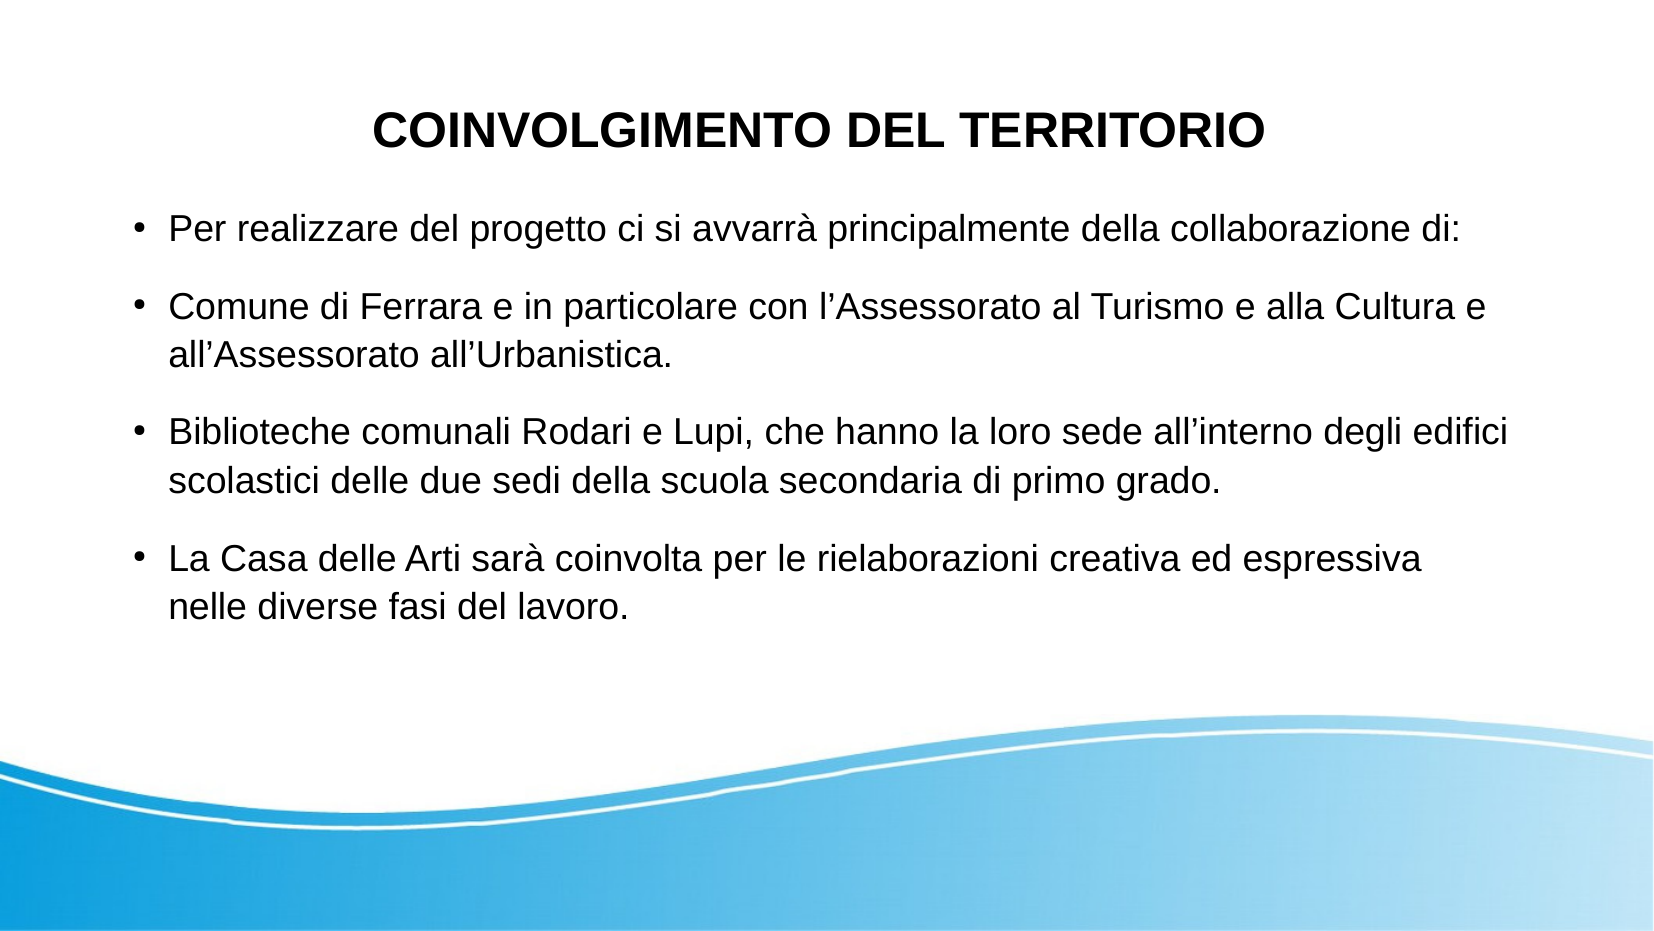

COINVOLGIMENTO DEL TERRITORIO
Per realizzare del progetto ci si avvarrà principalmente della collaborazione di:
Comune di Ferrara e in particolare con l’Assessorato al Turismo e alla Cultura e all’Assessorato all’Urbanistica.
Biblioteche comunali Rodari e Lupi, che hanno la loro sede all’interno degli edifici scolastici delle due sedi della scuola secondaria di primo grado.
La Casa delle Arti sarà coinvolta per le rielaborazioni creativa ed espressiva nelle diverse fasi del lavoro.